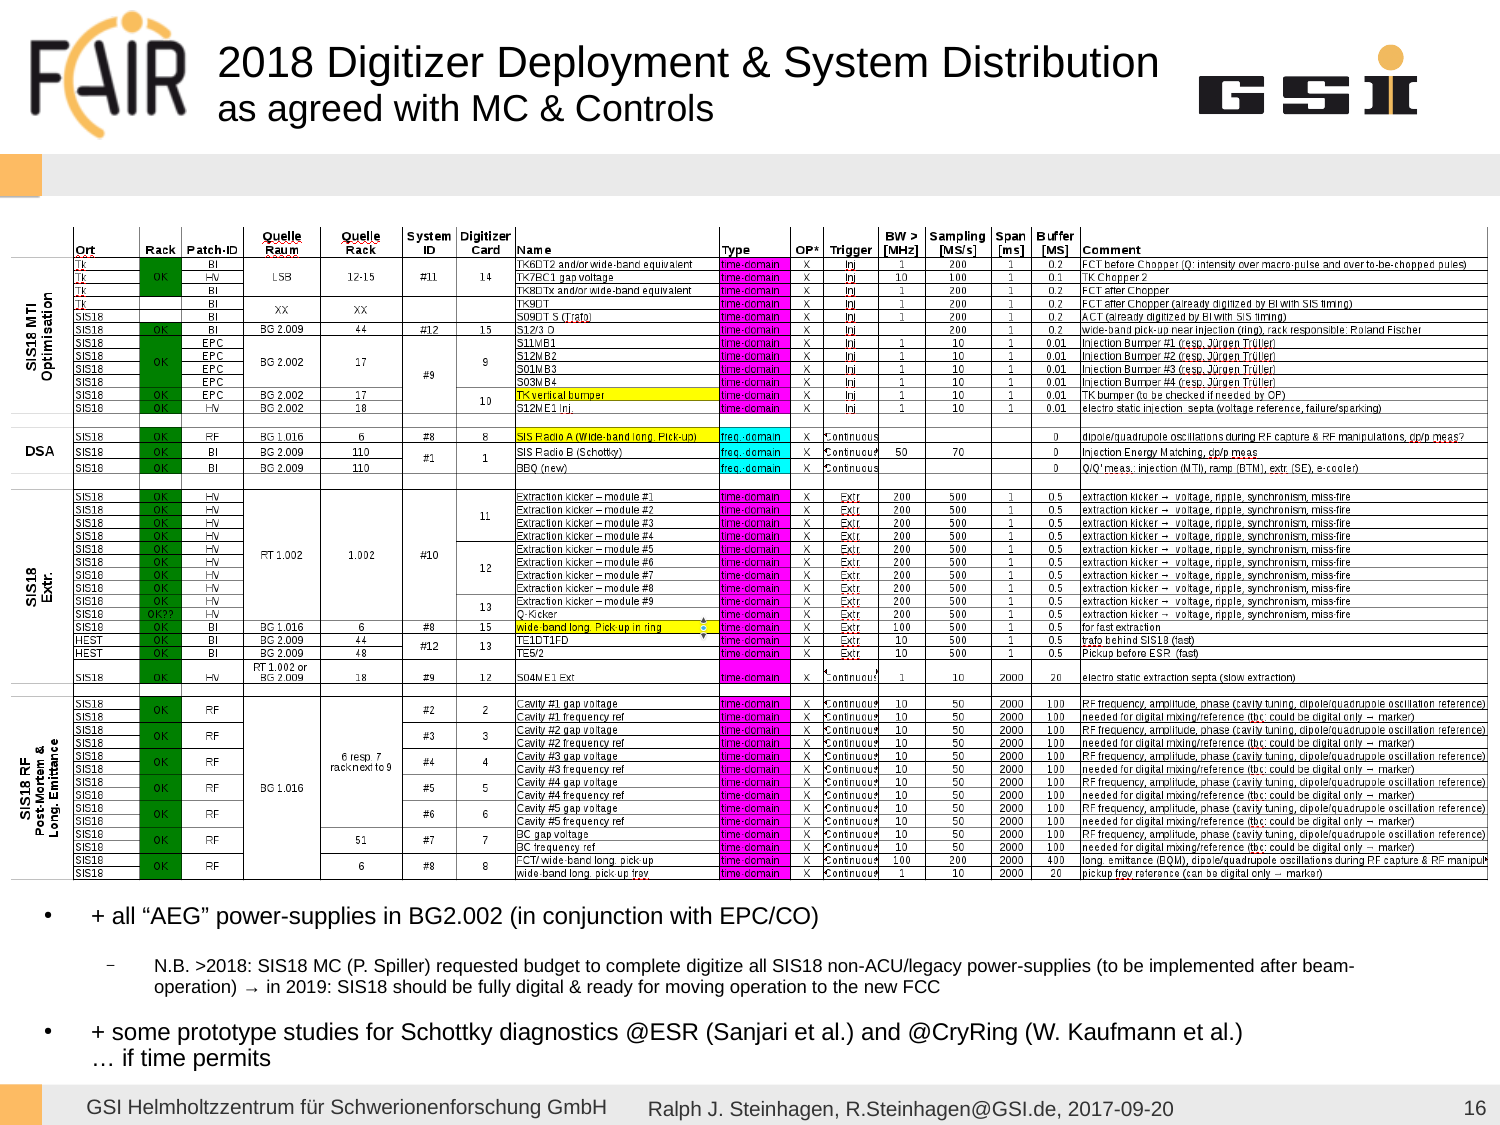

# 2018 Digitizer Deployment & System Distribution as agreed with MC & Controls
+ all “AEG” power-supplies in BG2.002 (in conjunction with EPC/CO)
N.B. >2018: SIS18 MC (P. Spiller) requested budget to complete digitize all SIS18 non-ACU/legacy power-supplies (to be implemented after beam-operation) → in 2019: SIS18 should be fully digital & ready for moving operation to the new FCC
+ some prototype studies for Schottky diagnostics @ESR (Sanjari et al.) and @CryRing (W. Kaufmann et al.) … if time permits